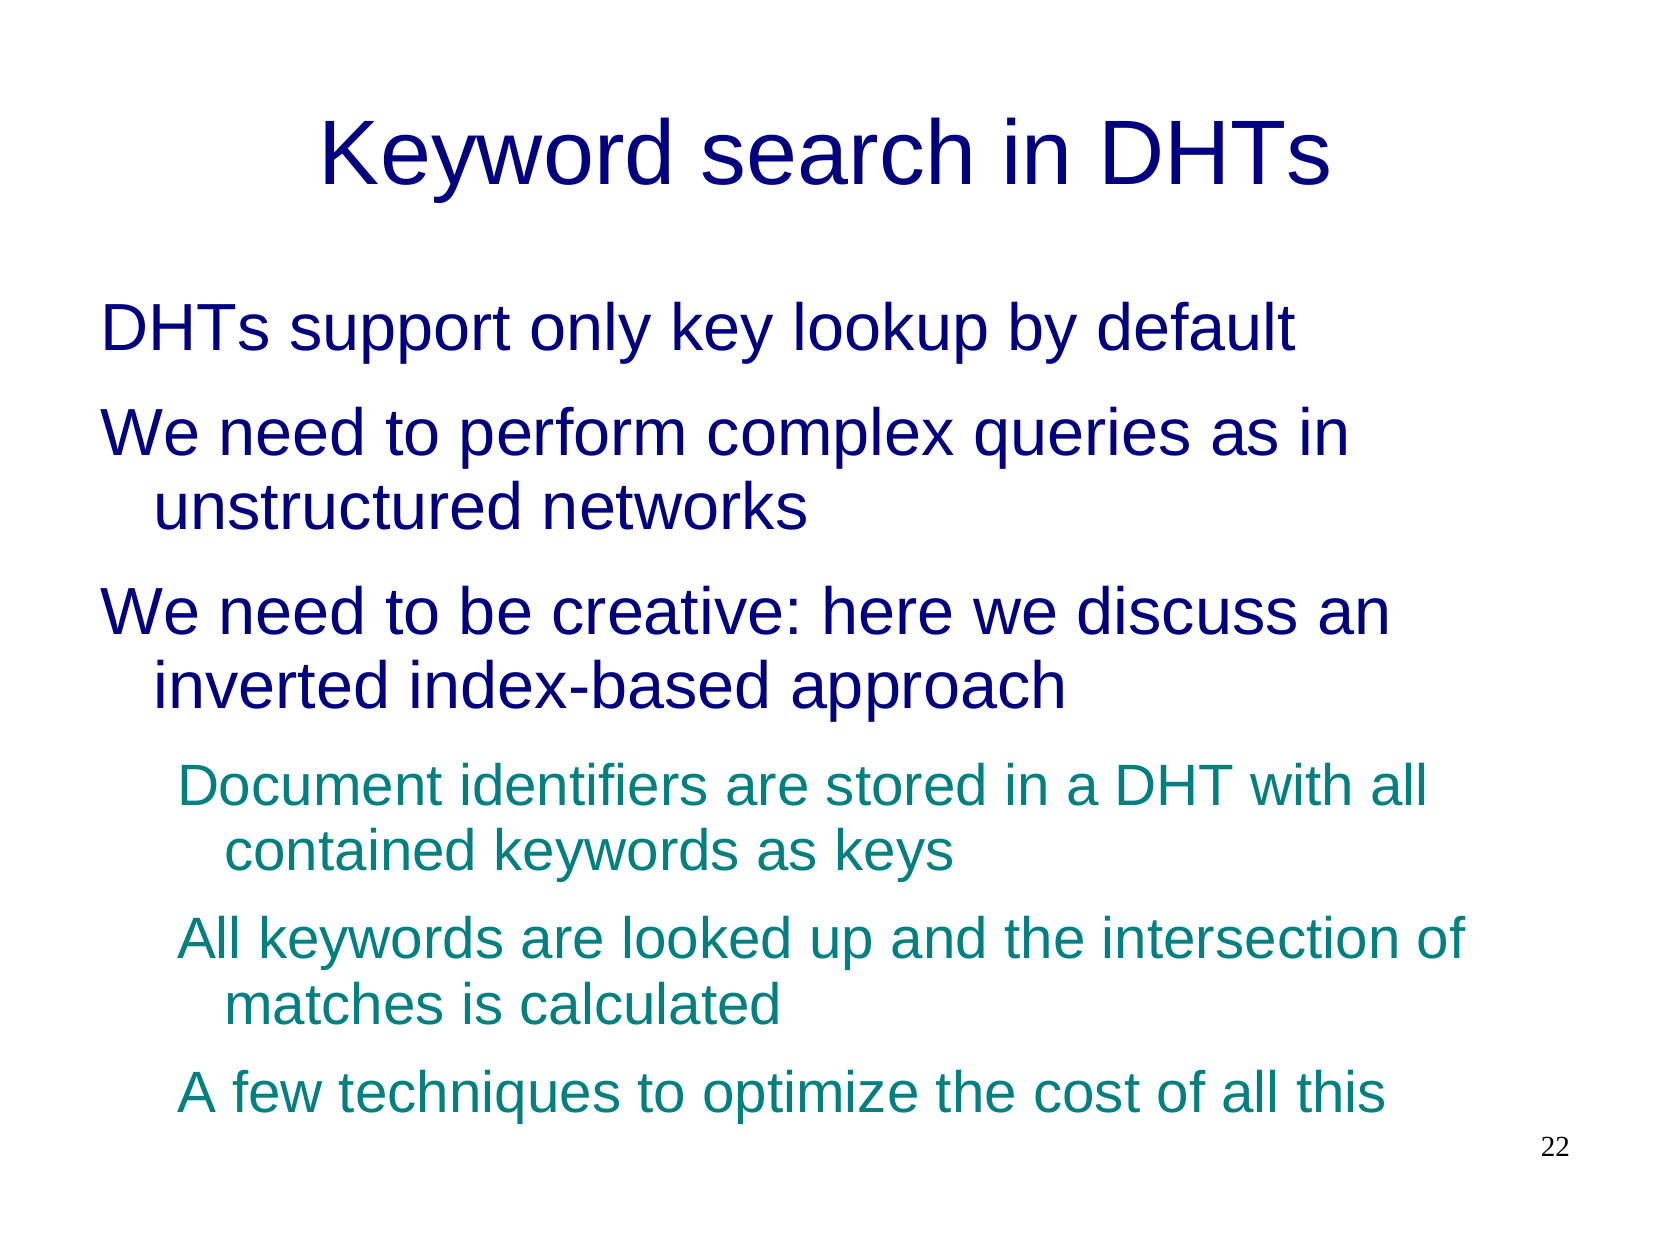

# Keyword search in DHTs
DHTs support only key lookup by default
We need to perform complex queries as in unstructured networks
We need to be creative: here we discuss an inverted index-based approach
Document identifiers are stored in a DHT with all contained keywords as keys
All keywords are looked up and the intersection of matches is calculated
A few techniques to optimize the cost of all this
22